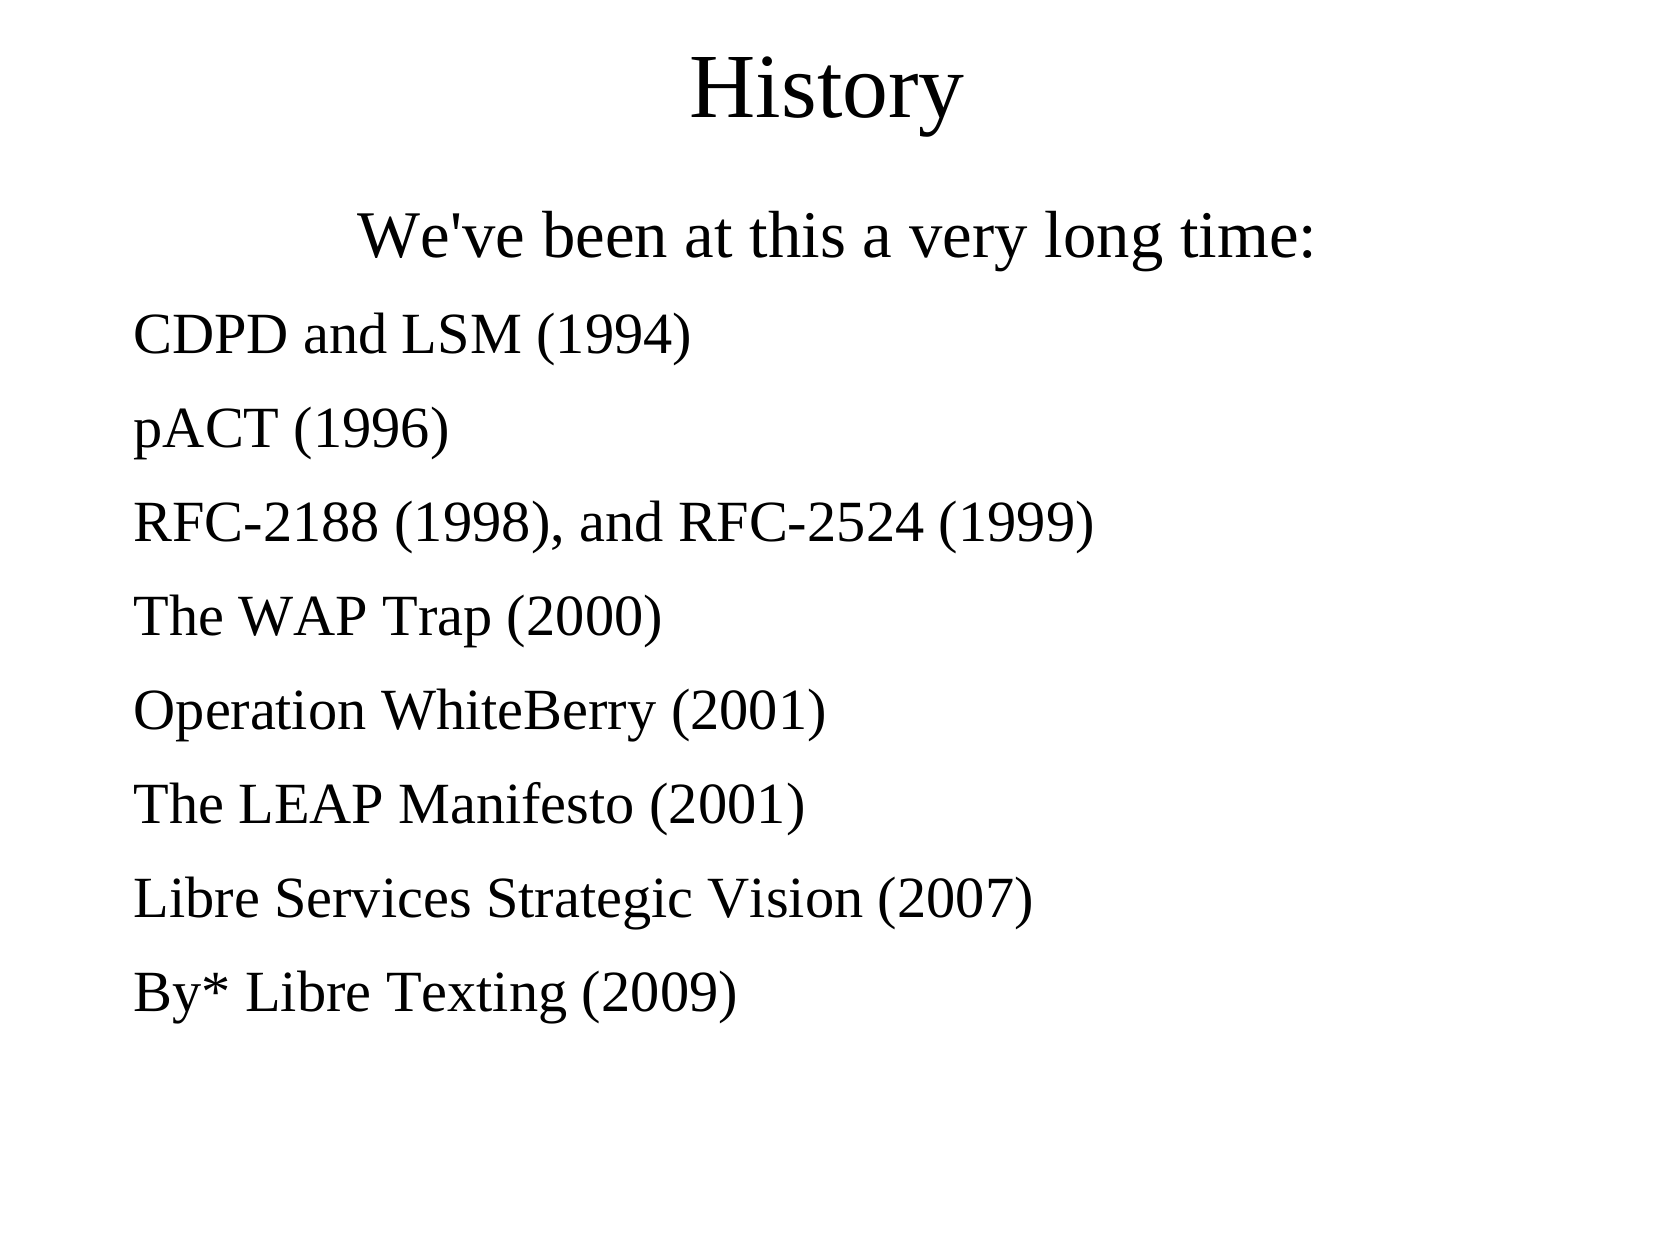

# History
We've been at this a very long time:
CDPD and LSM (1994)
pACT (1996)
RFC-2188 (1998), and RFC-2524 (1999)
The WAP Trap (2000)
Operation WhiteBerry (2001)
The LEAP Manifesto (2001)
Libre Services Strategic Vision (2007)
By* Libre Texting (2009)